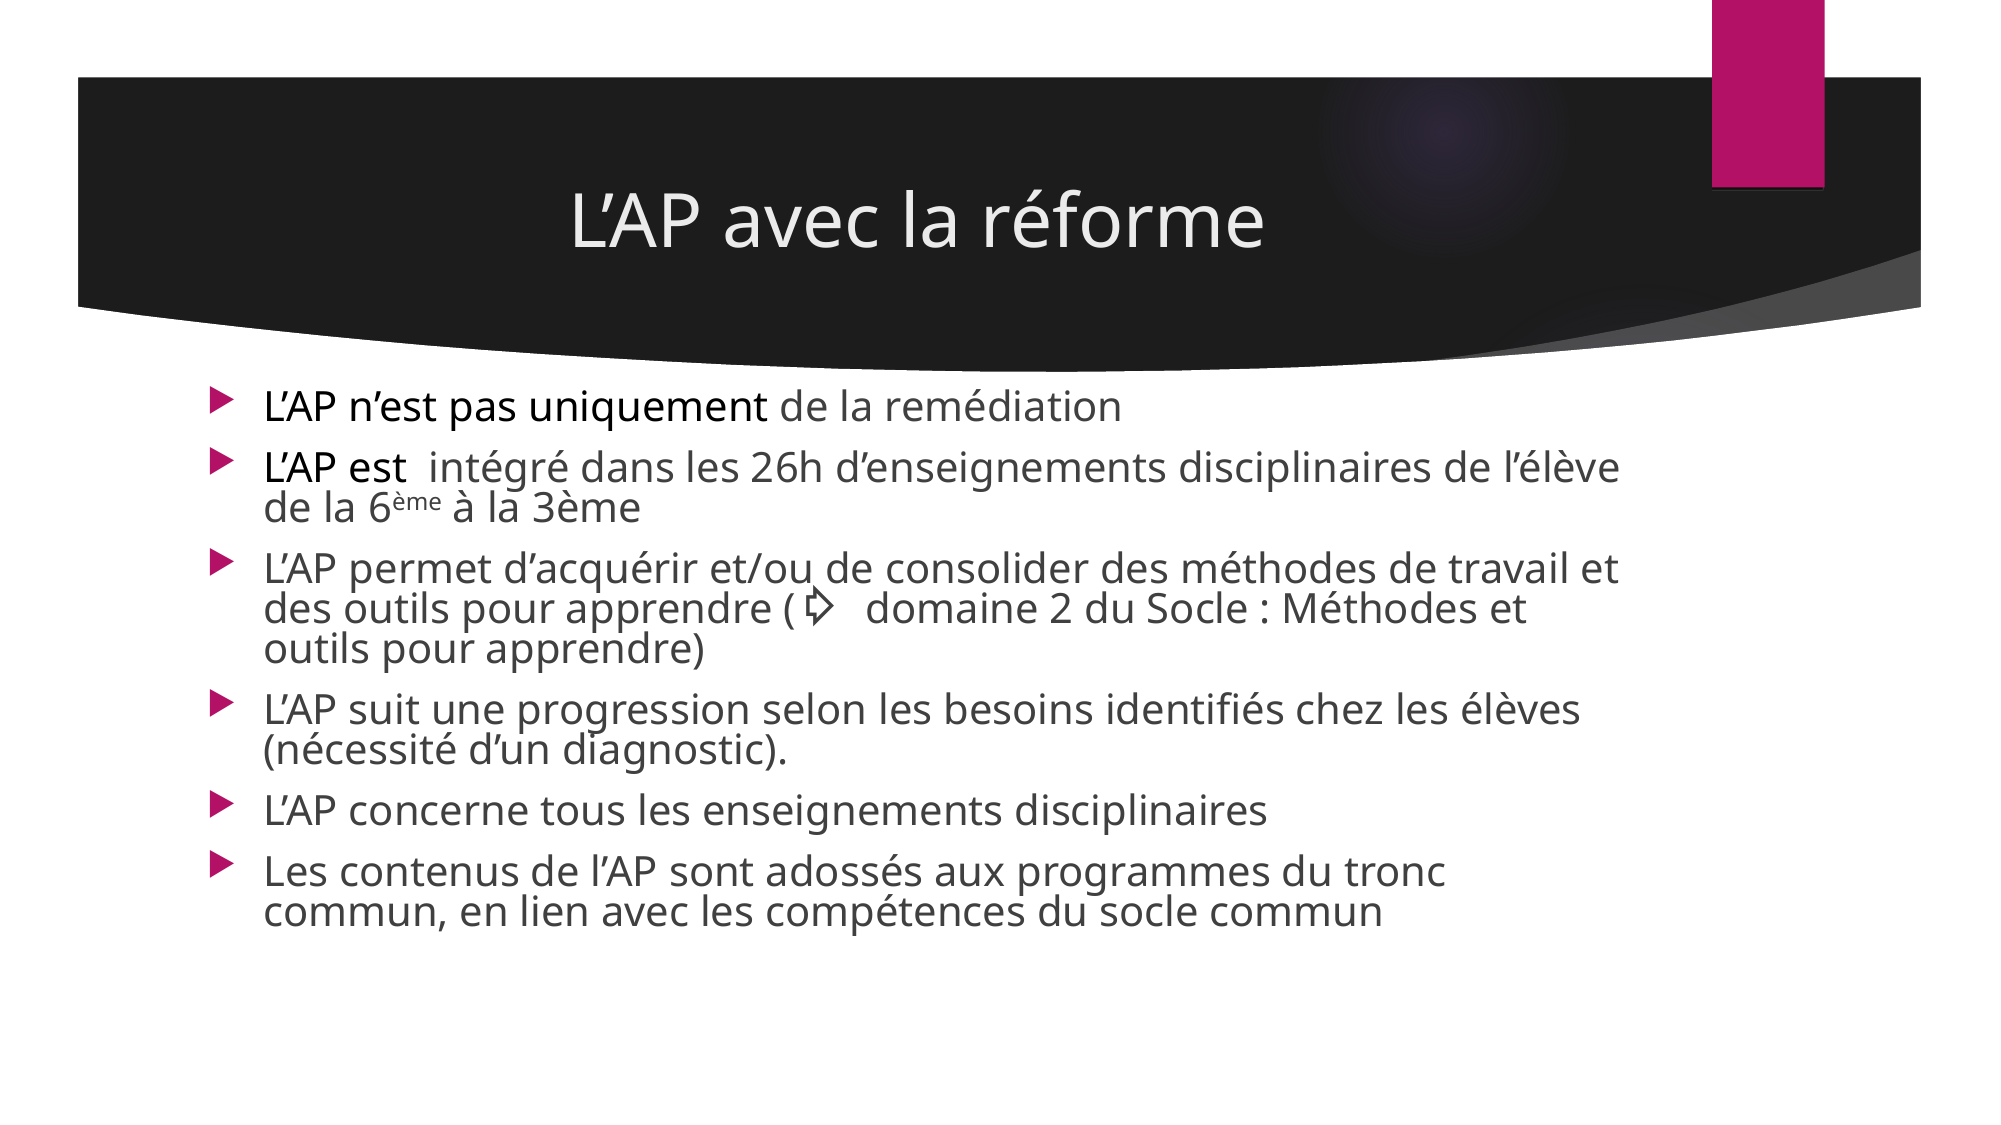

# L’AP avec la réforme
L’AP n’est pas uniquement de la remédiation
L’AP est intégré dans les 26h d’enseignements disciplinaires de l’élève de la 6ème à la 3ème
L’AP permet d’acquérir et/ou de consolider des méthodes de travail et des outils pour apprendre (⇨domaine 2 du Socle : Méthodes et outils pour apprendre)
L’AP suit une progression selon les besoins identifiés chez les élèves (nécessité d’un diagnostic).
L’AP concerne tous les enseignements disciplinaires
Les contenus de l’AP sont adossés aux programmes du tronc commun, en lien avec les compétences du socle commun